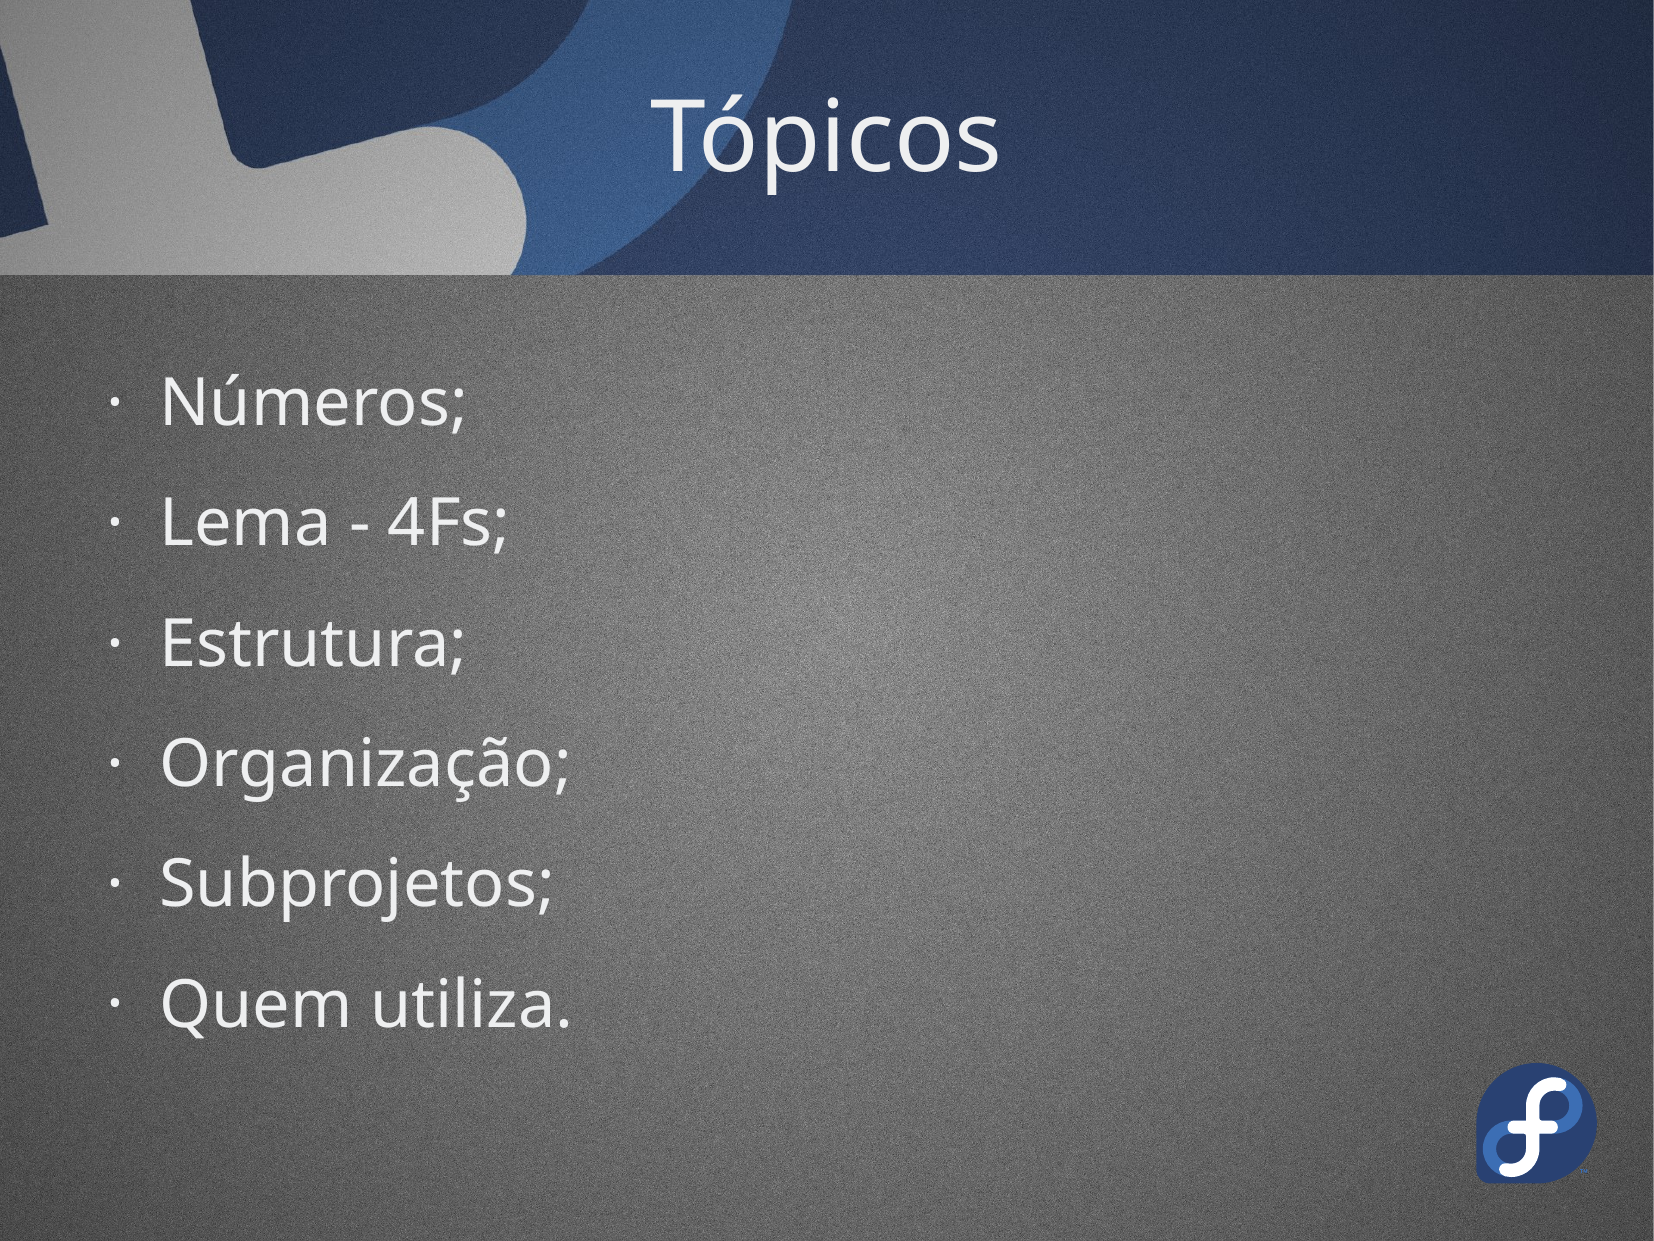

# Tópicos
Números;
Lema - 4Fs;
Estrutura;
Organização;
Subprojetos;
Quem utiliza.